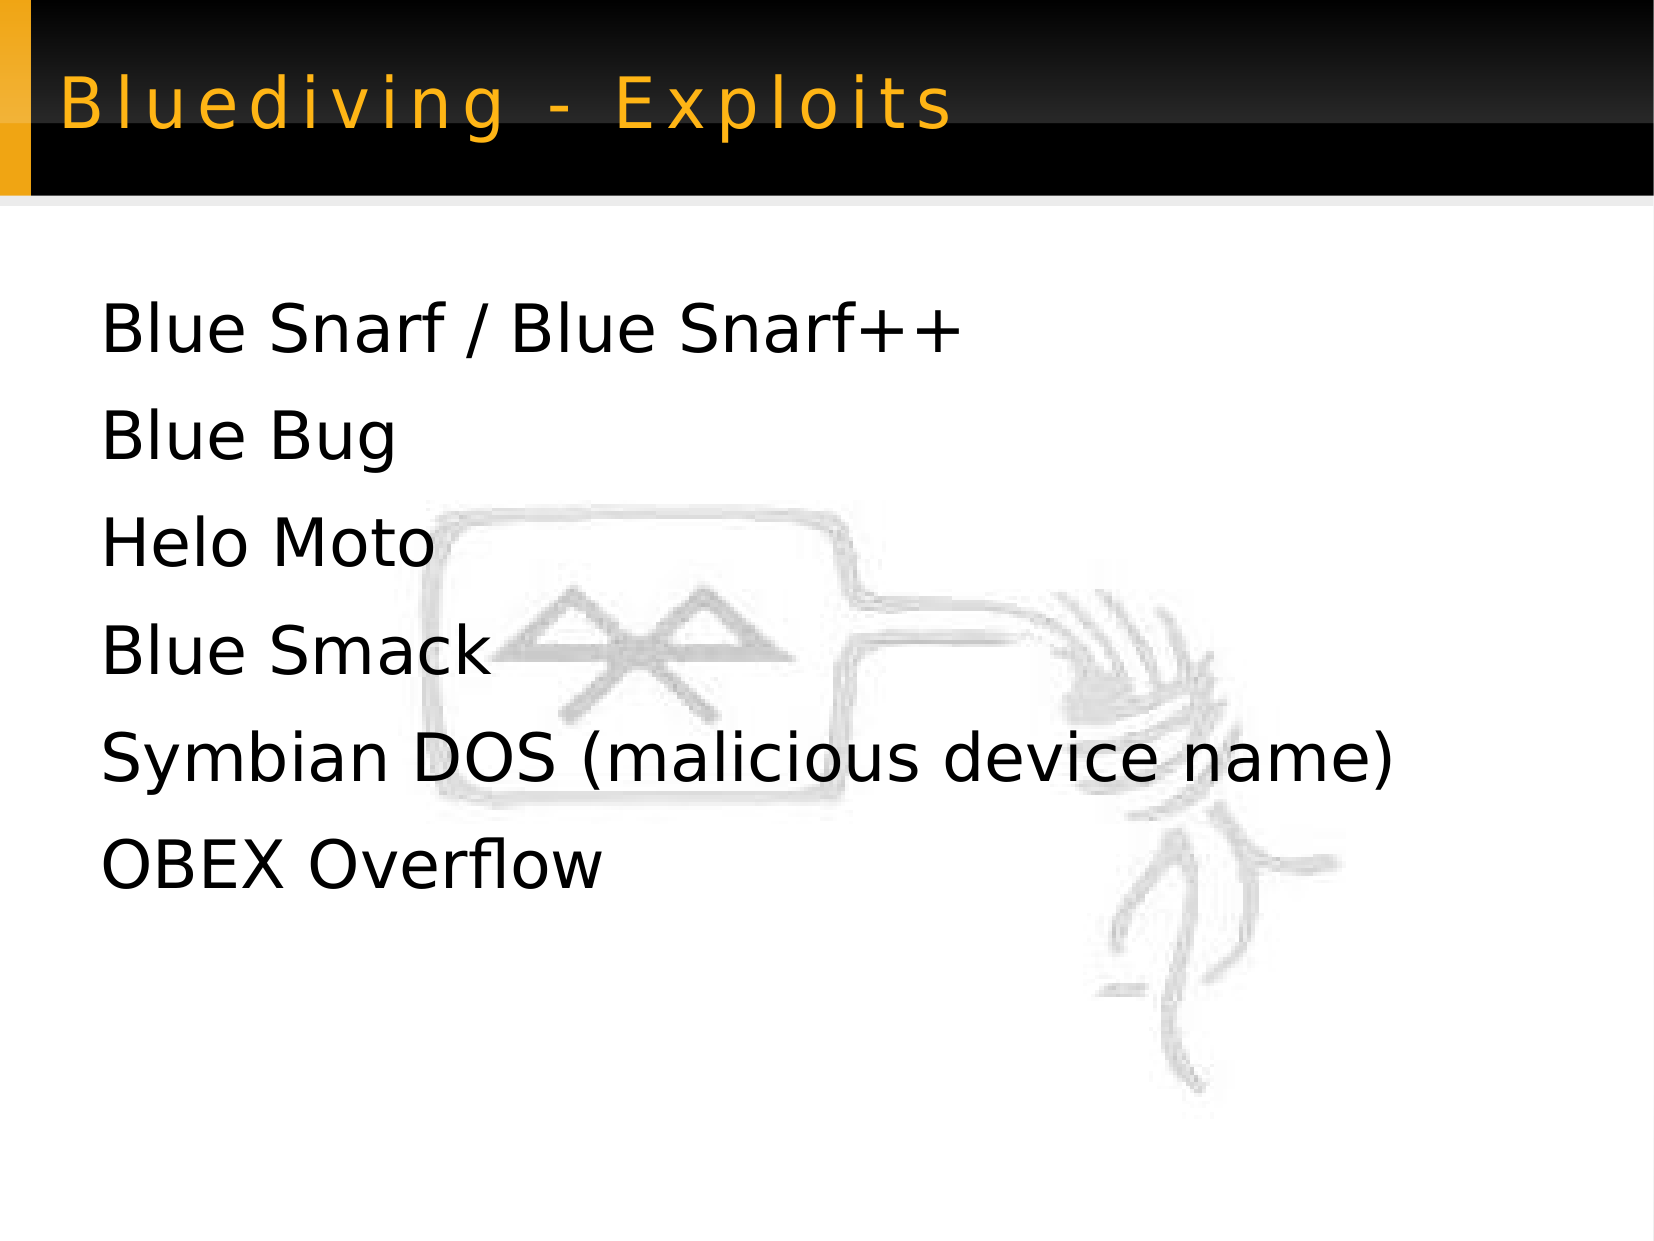

# Bluediving - Exploits
Blue Snarf / Blue Snarf++
Blue Bug
Helo Moto
Blue Smack
Symbian DOS (malicious device name)
OBEX Overflow